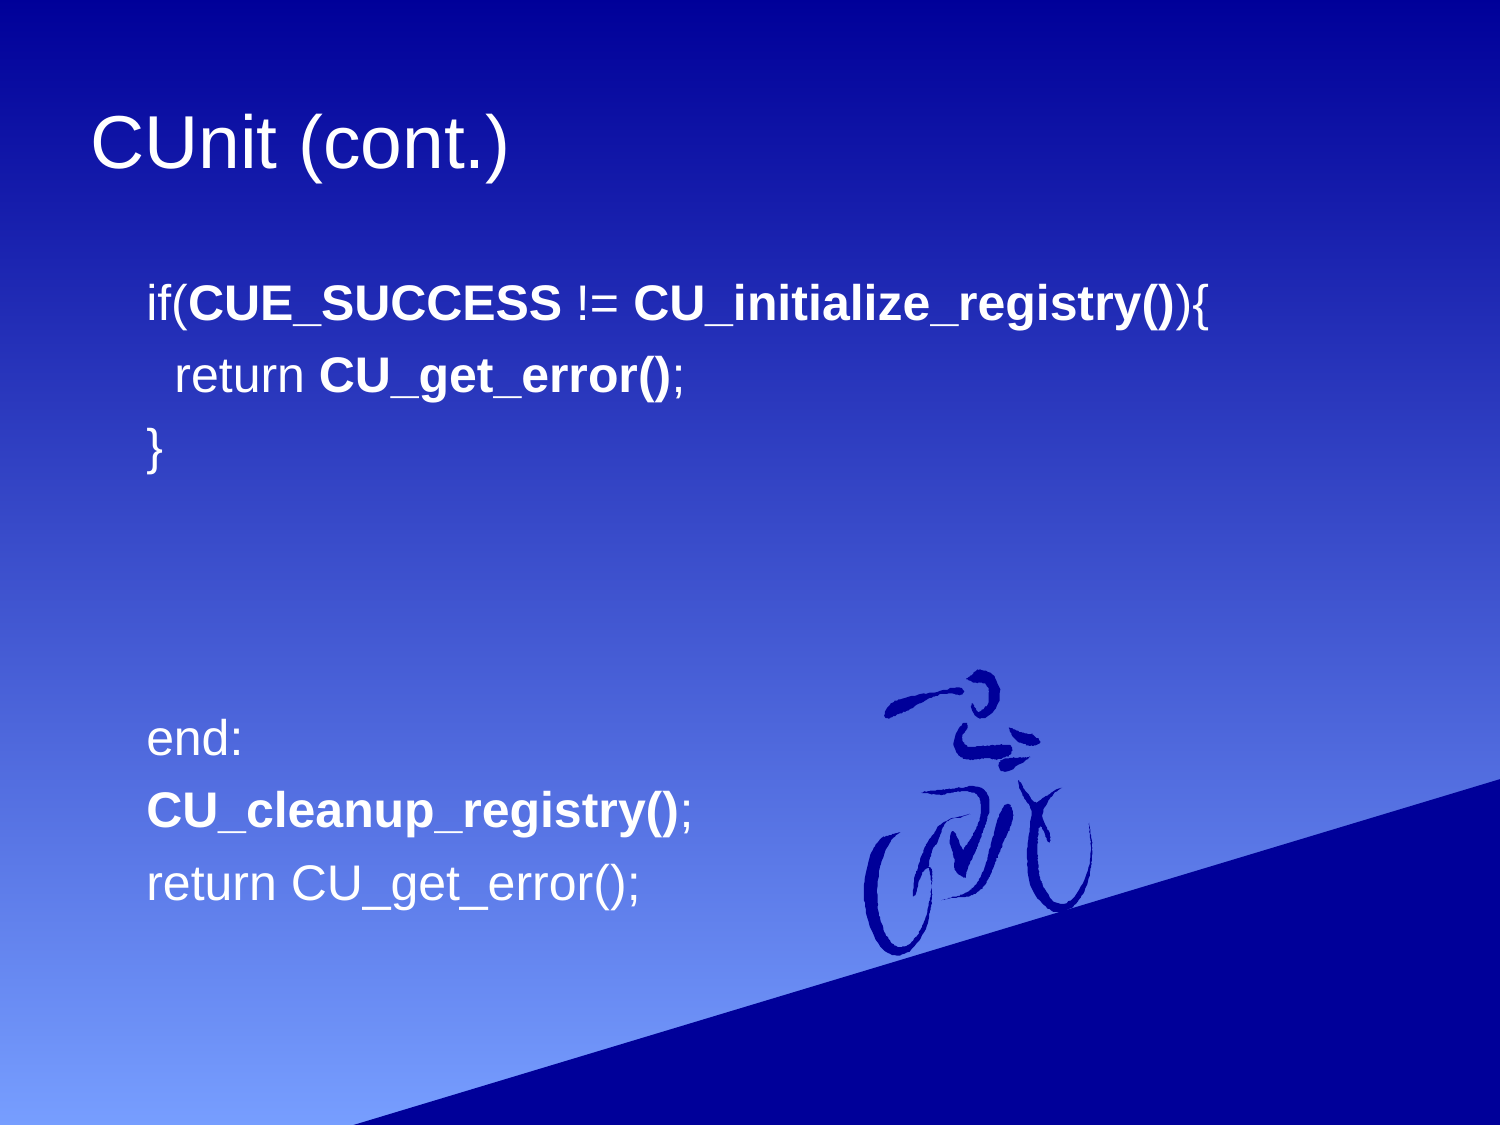

# CUnit (cont.)
if(CUE_SUCCESS != CU_initialize_registry()){
 return CU_get_error();
}
end:
CU_cleanup_registry();
return CU_get_error();